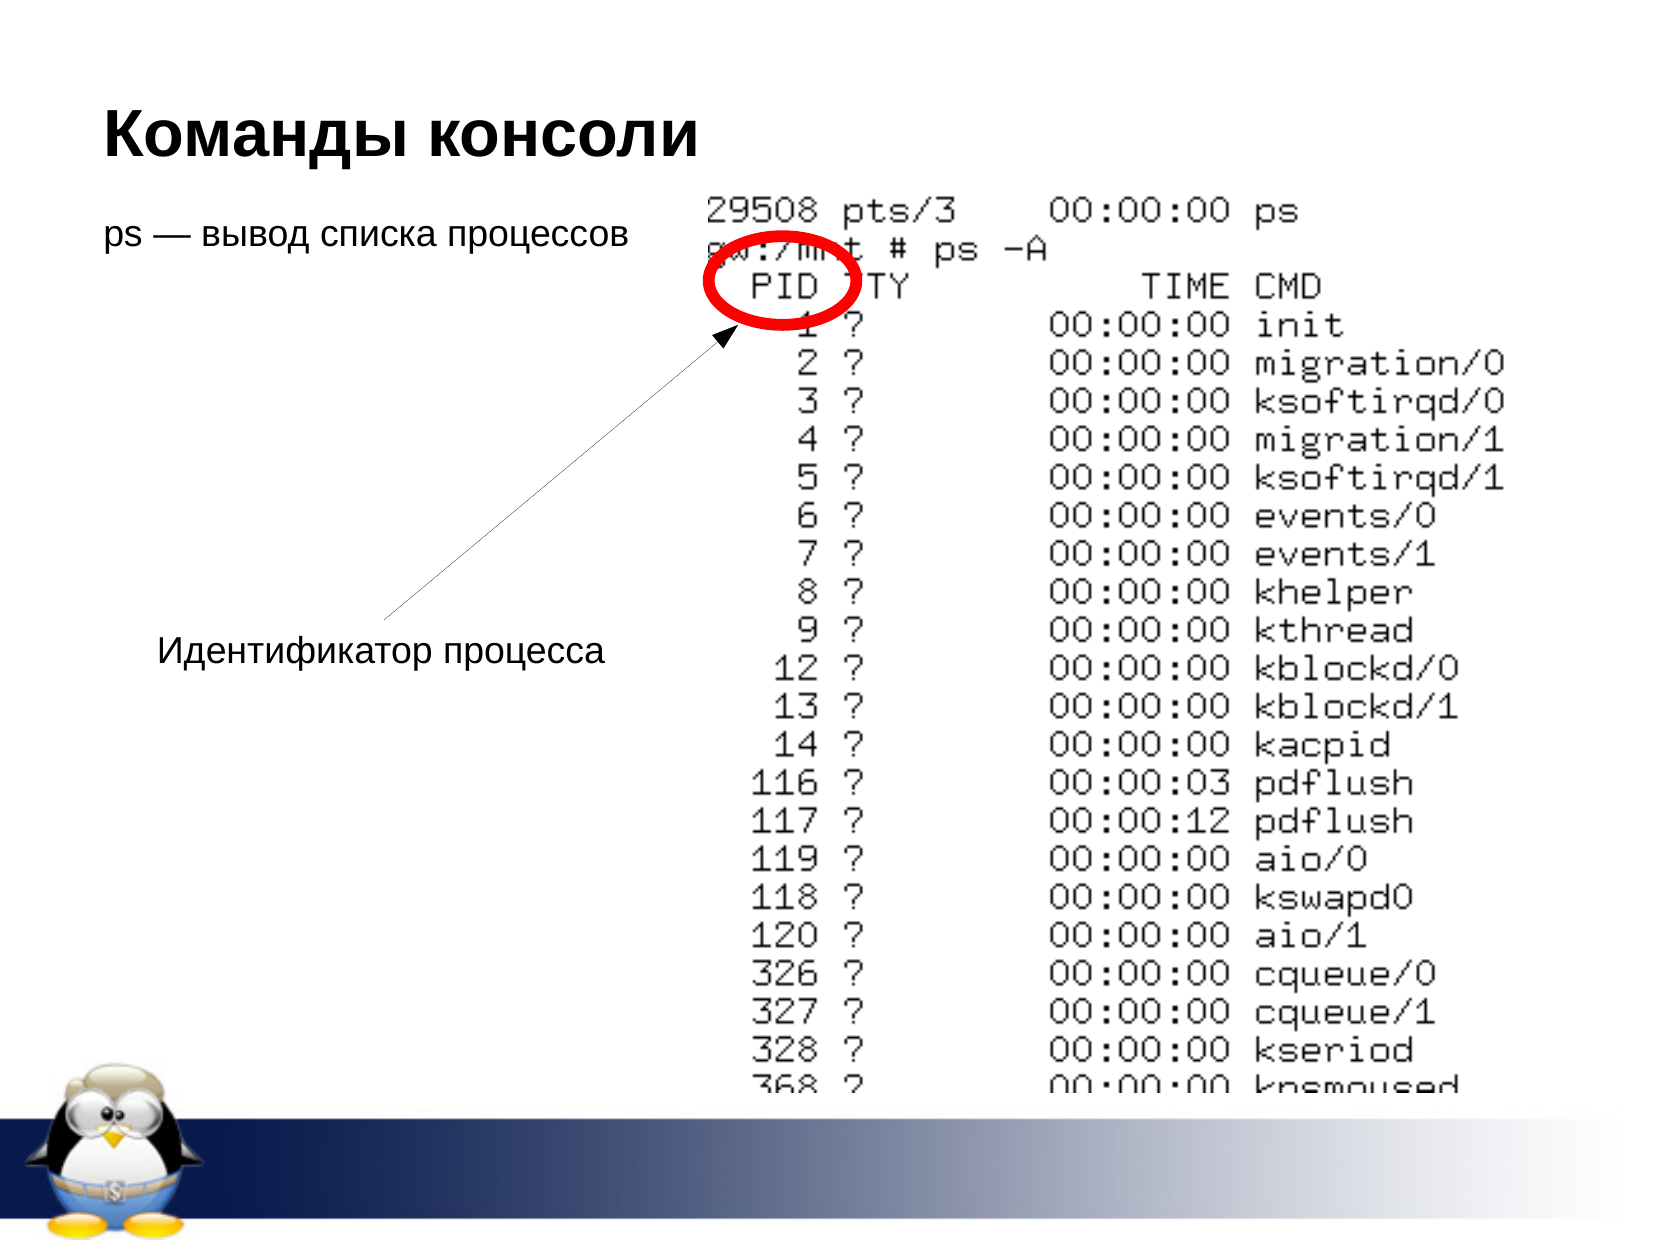

Команды консоли
ps — вывод списка процессов
Идентификатор процесса